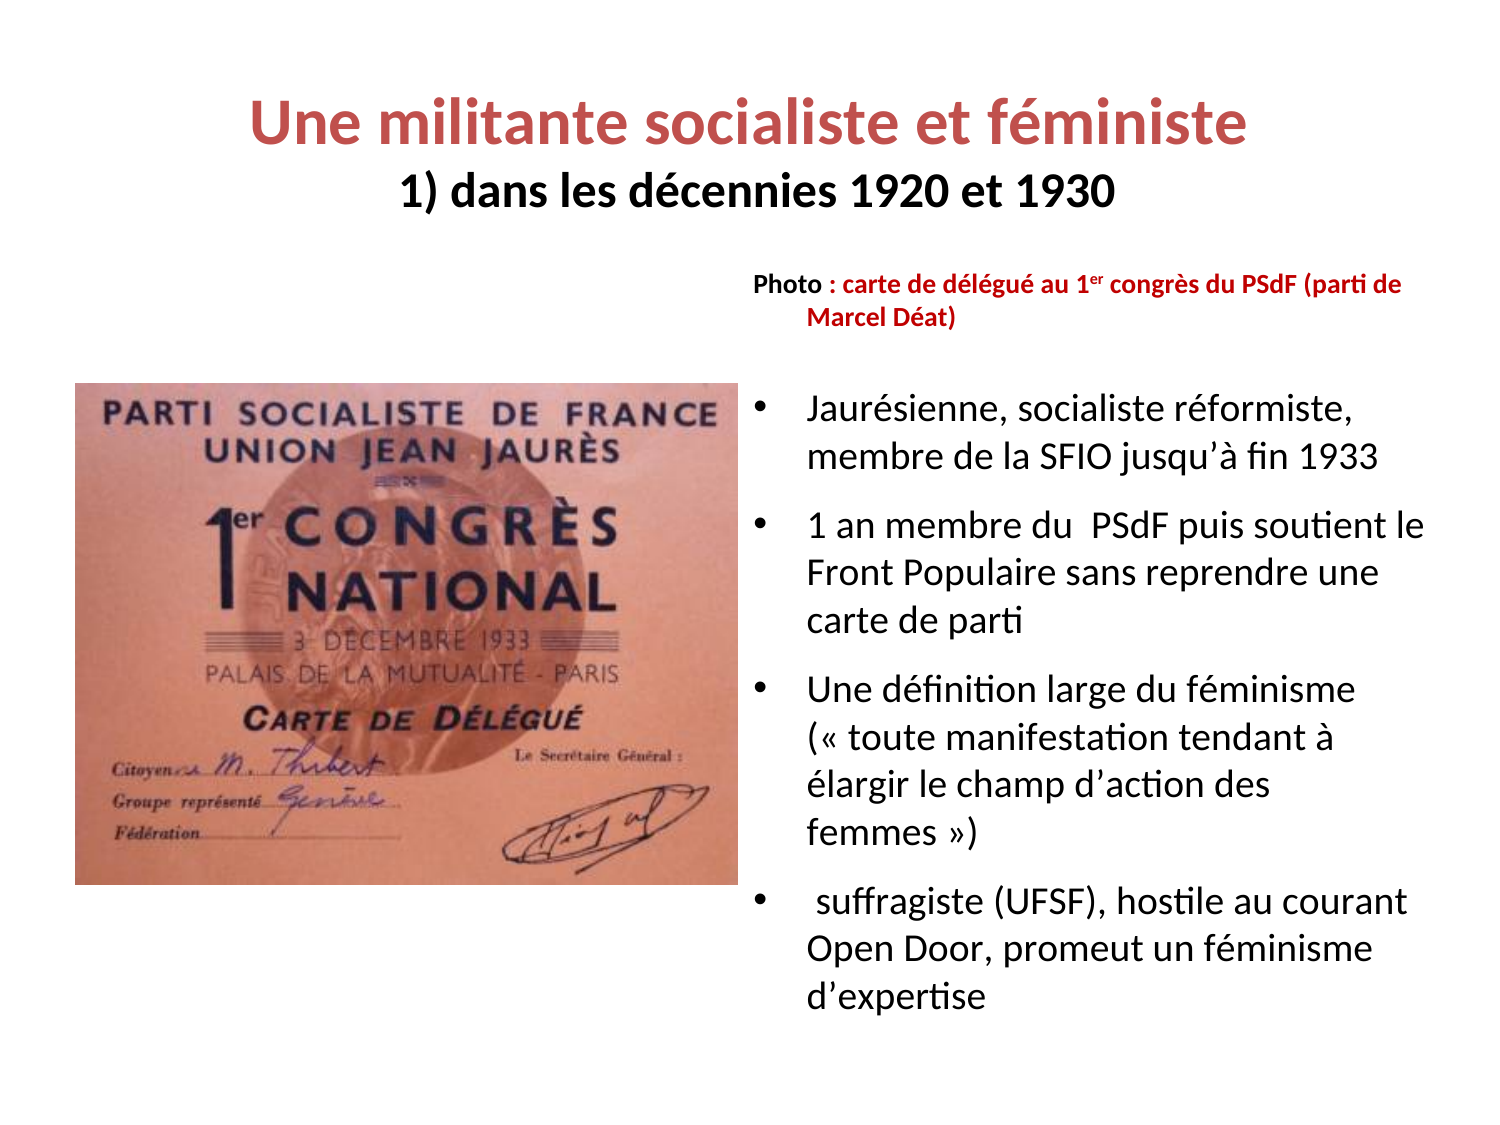

# Une militante socialiste et féministe 1) dans les décennies 1920 et 1930
Photo : carte de délégué au 1er congrès du PSdF (parti de Marcel Déat)
Jaurésienne, socialiste réformiste, membre de la SFIO jusqu’à fin 1933
1 an membre du PSdF puis soutient le Front Populaire sans reprendre une carte de parti
Une définition large du féminisme (« toute manifestation tendant à élargir le champ d’action des femmes »)
 suffragiste (UFSF), hostile au courant Open Door, promeut un féminisme d’expertise